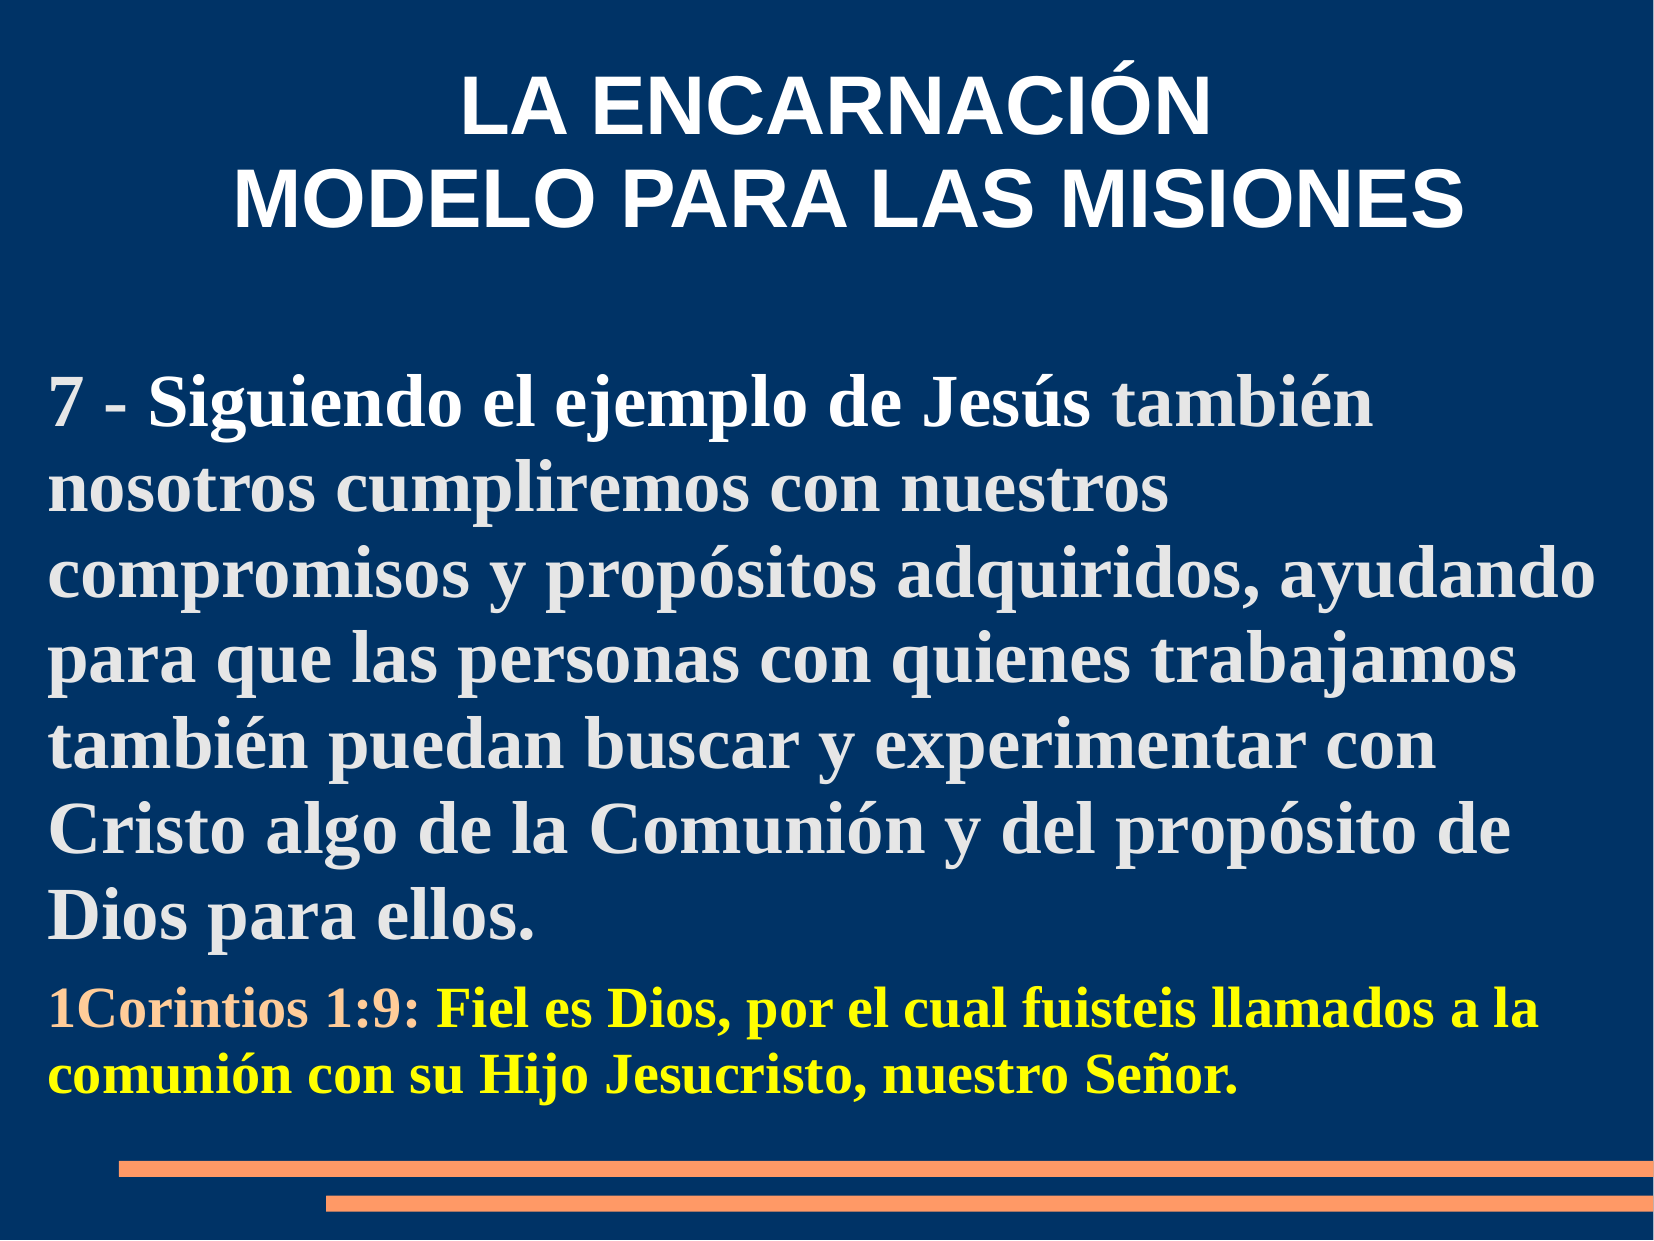

# LA ENCARNACIÓN MODELO PARA LAS MISIONES
7 - Siguiendo el ejemplo de Jesús también nosotros cumpliremos con nuestros compromisos y propósitos adquiridos, ayudando para que las personas con quienes trabajamos también puedan buscar y experimentar con Cristo algo de la Comunión y del propósito de Dios para ellos.
1Corintios 1:9: Fiel es Dios, por el cual fuisteis llamados a la comunión con su Hijo Jesucristo, nuestro Señor.